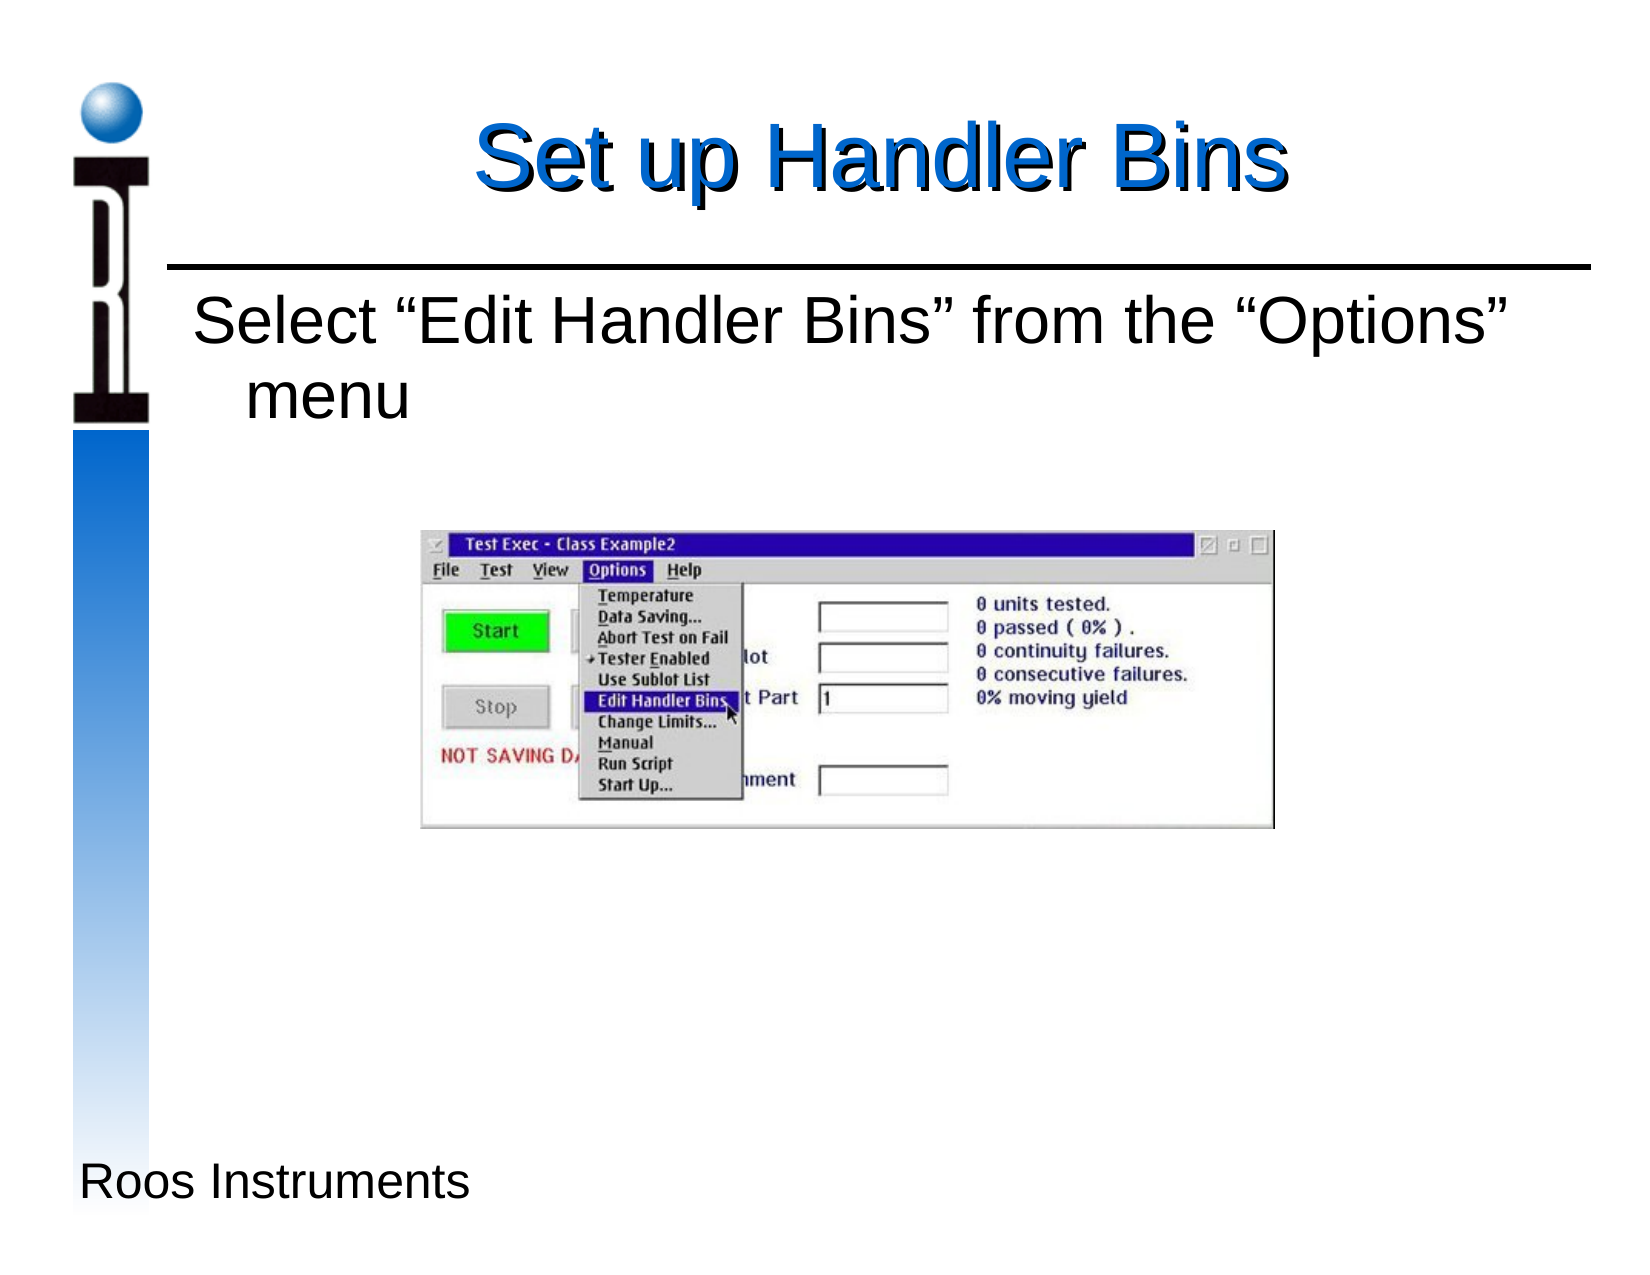

# Set up Handler Bins
Select “Edit Handler Bins” from the “Options” menu